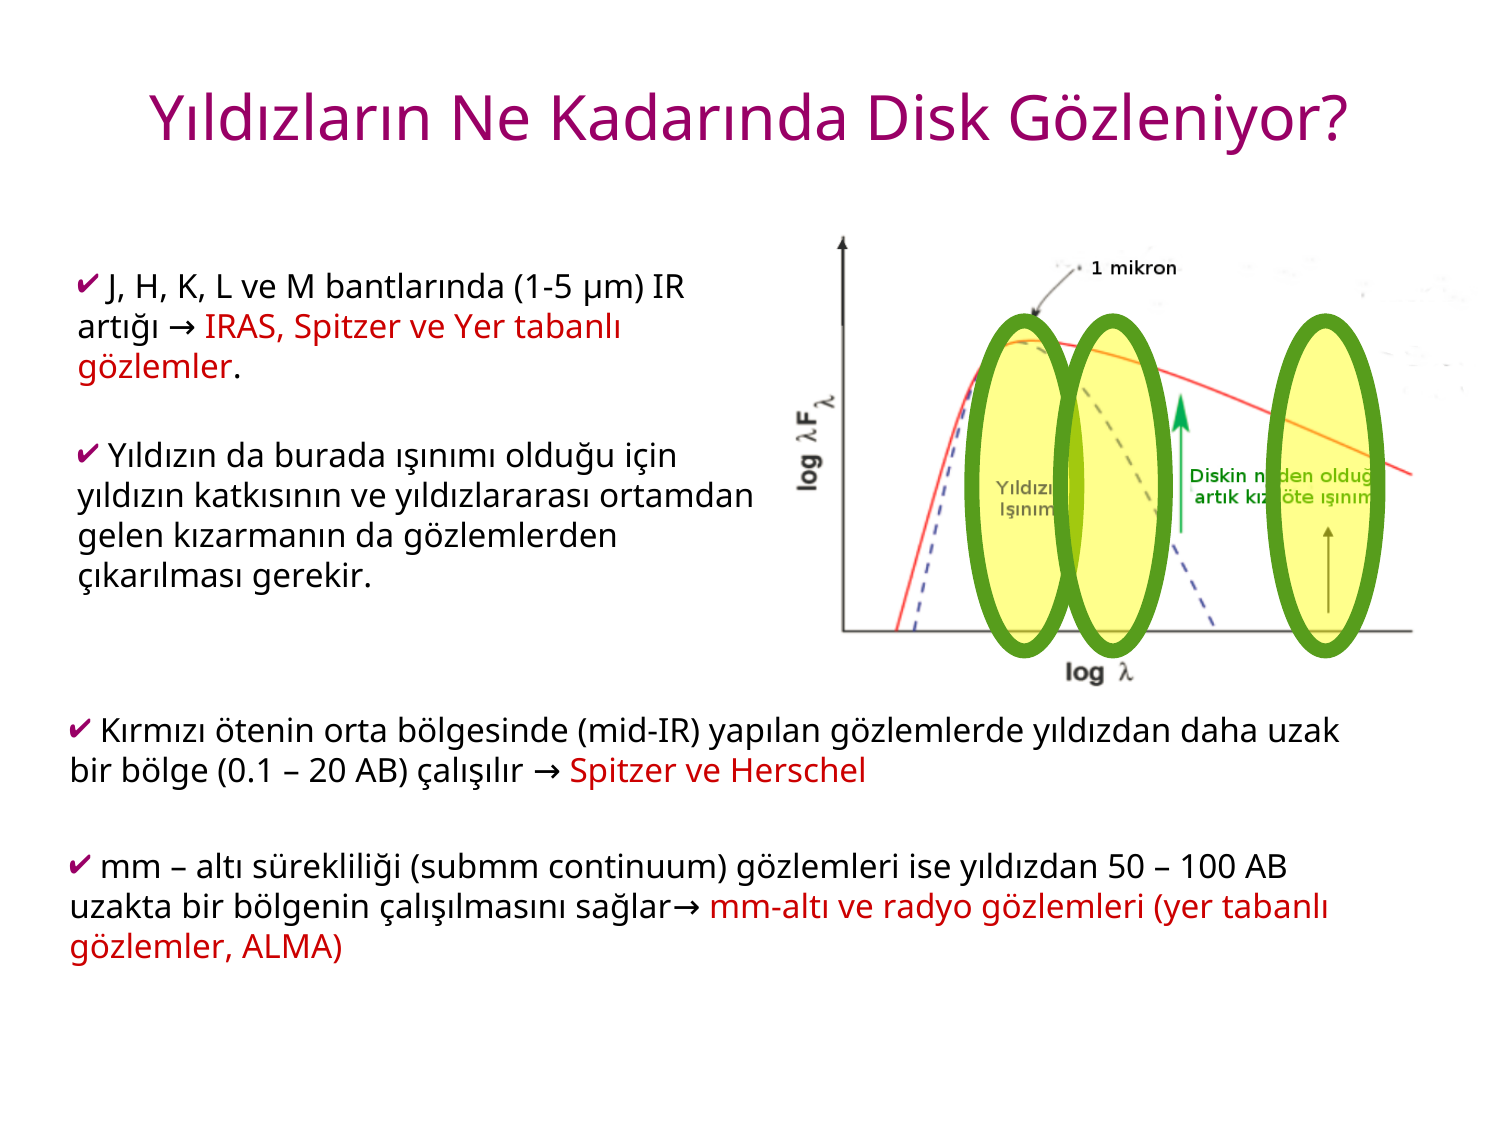

# Yıldızların Ne Kadarında Disk Gözleniyor?
 J, H, K, L ve M bantlarında (1-5 μm) IR artığı → IRAS, Spitzer ve Yer tabanlı gözlemler.
 Yıldızın da burada ışınımı olduğu için yıldızın katkısının ve yıldızlararası ortamdan gelen kızarmanın da gözlemlerden çıkarılması gerekir.
 Kırmızı ötenin orta bölgesinde (mid-IR) yapılan gözlemlerde yıldızdan daha uzak bir bölge (0.1 – 20 AB) çalışılır → Spitzer ve Herschel
 mm – altı sürekliliği (submm continuum) gözlemleri ise yıldızdan 50 – 100 AB uzakta bir bölgenin çalışılmasını sağlar→ mm-altı ve radyo gözlemleri (yer tabanlı gözlemler, ALMA)